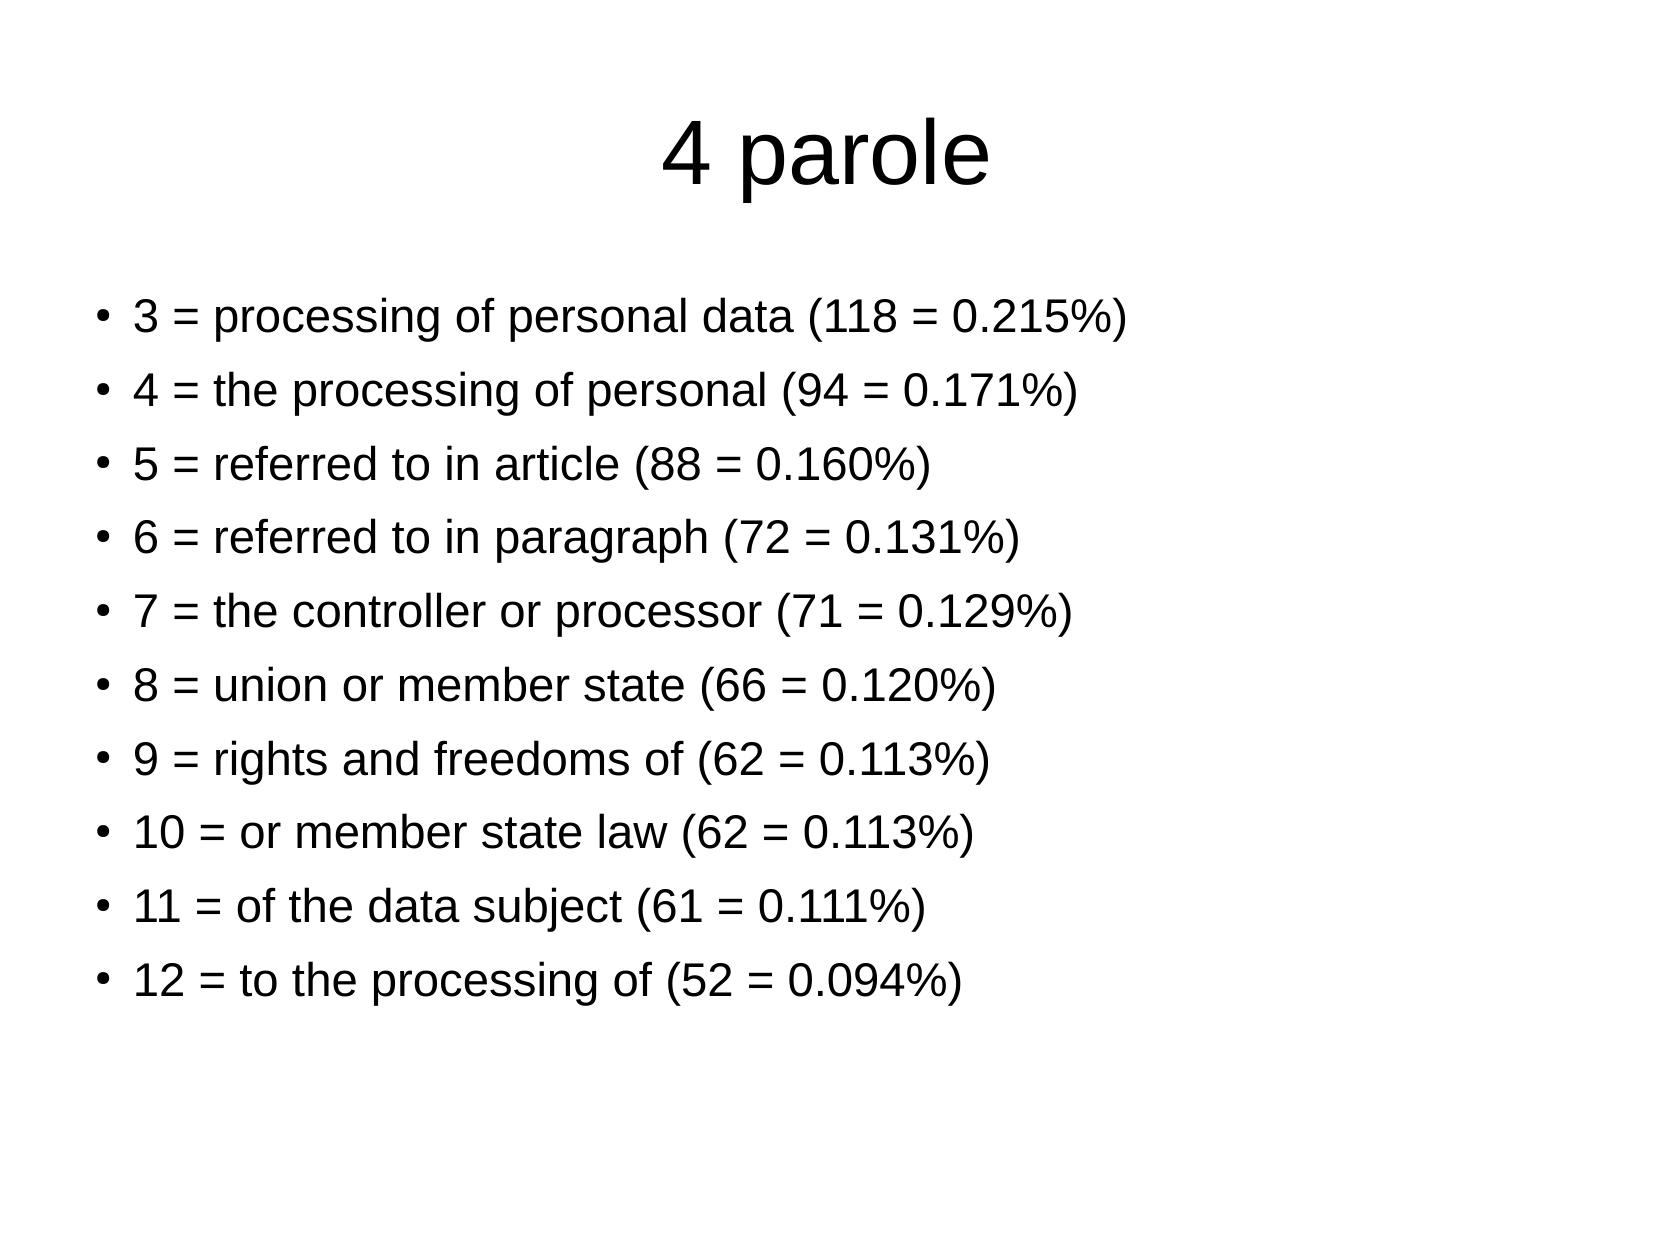

# 4 parole
3 = processing of personal data (118 = 0.215%)
4 = the processing of personal (94 = 0.171%)
5 = referred to in article (88 = 0.160%)
6 = referred to in paragraph (72 = 0.131%)
7 = the controller or processor (71 = 0.129%)
8 = union or member state (66 = 0.120%)
9 = rights and freedoms of (62 = 0.113%)
10 = or member state law (62 = 0.113%)
11 = of the data subject (61 = 0.111%)
12 = to the processing of (52 = 0.094%)